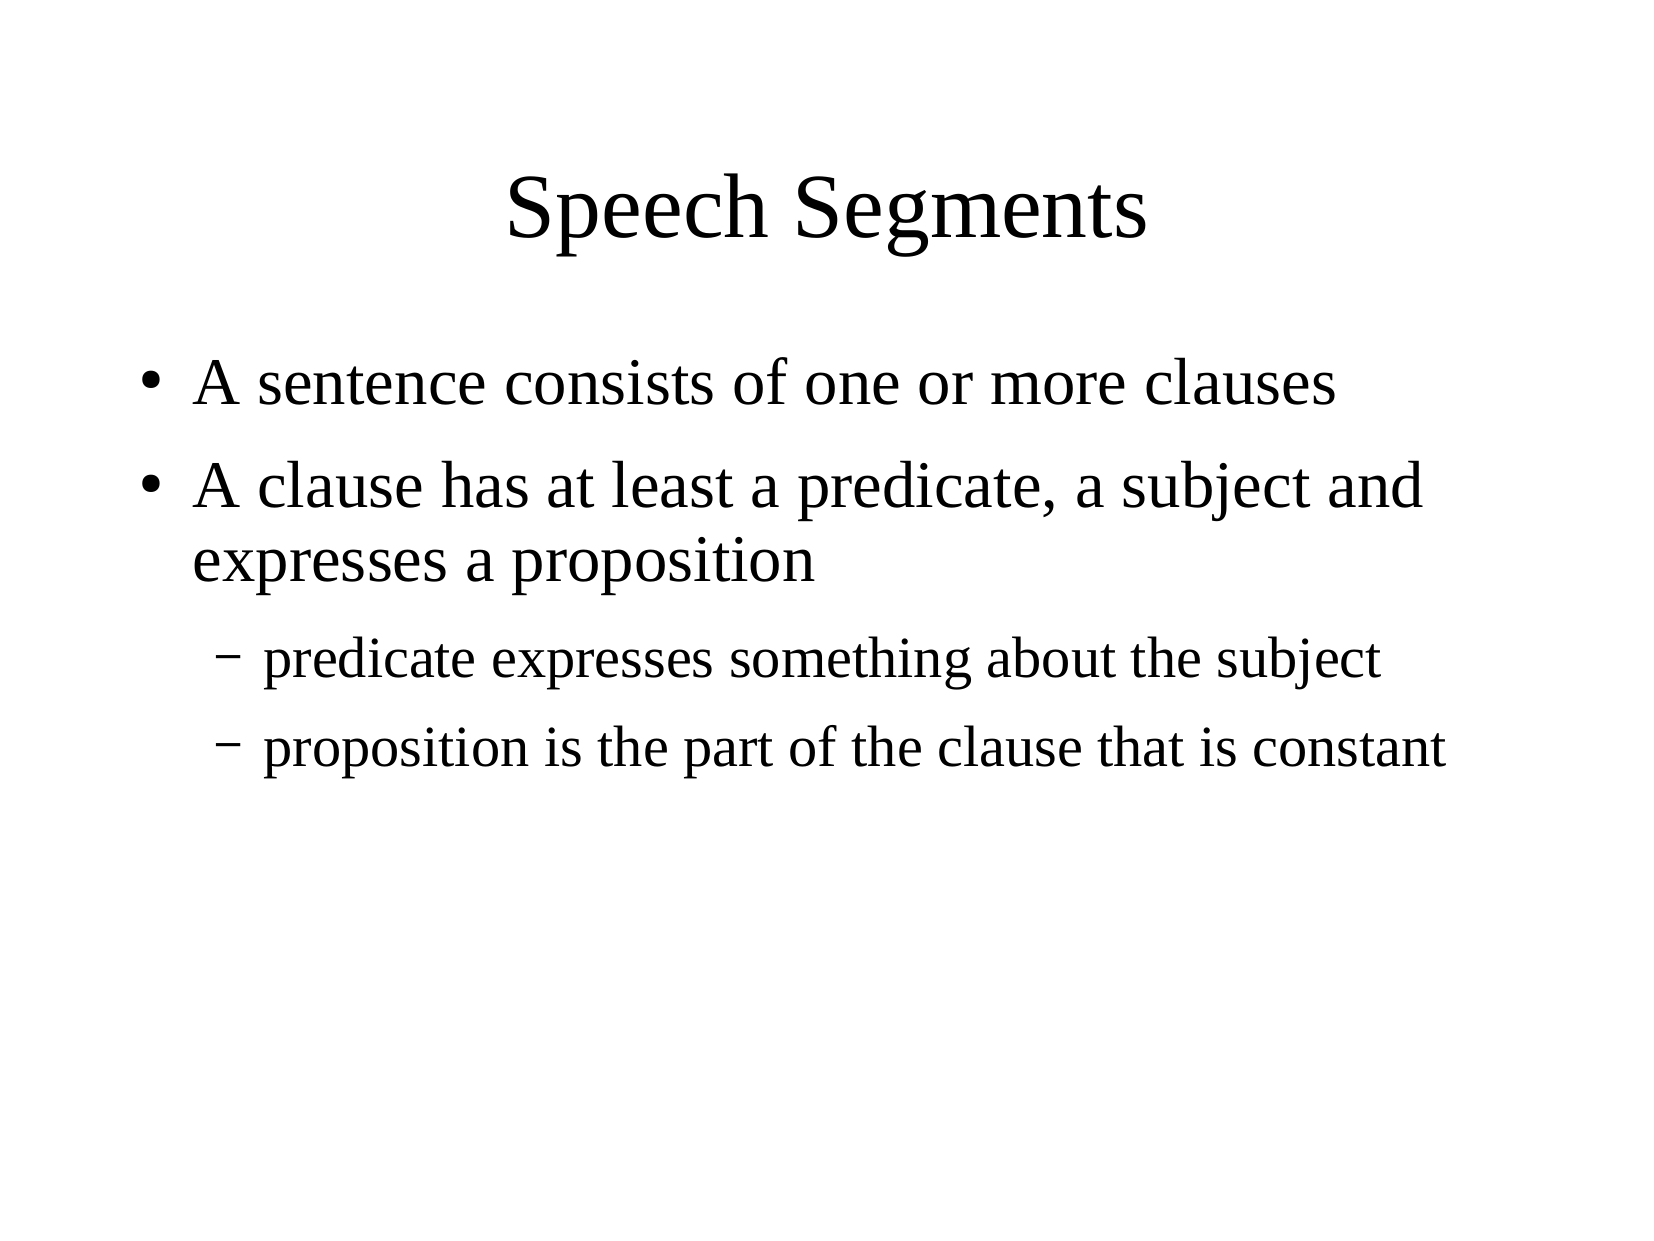

# Speech Segments
A sentence consists of one or more clauses
A clause has at least a predicate, a subject and expresses a proposition
predicate expresses something about the subject
proposition is the part of the clause that is constant